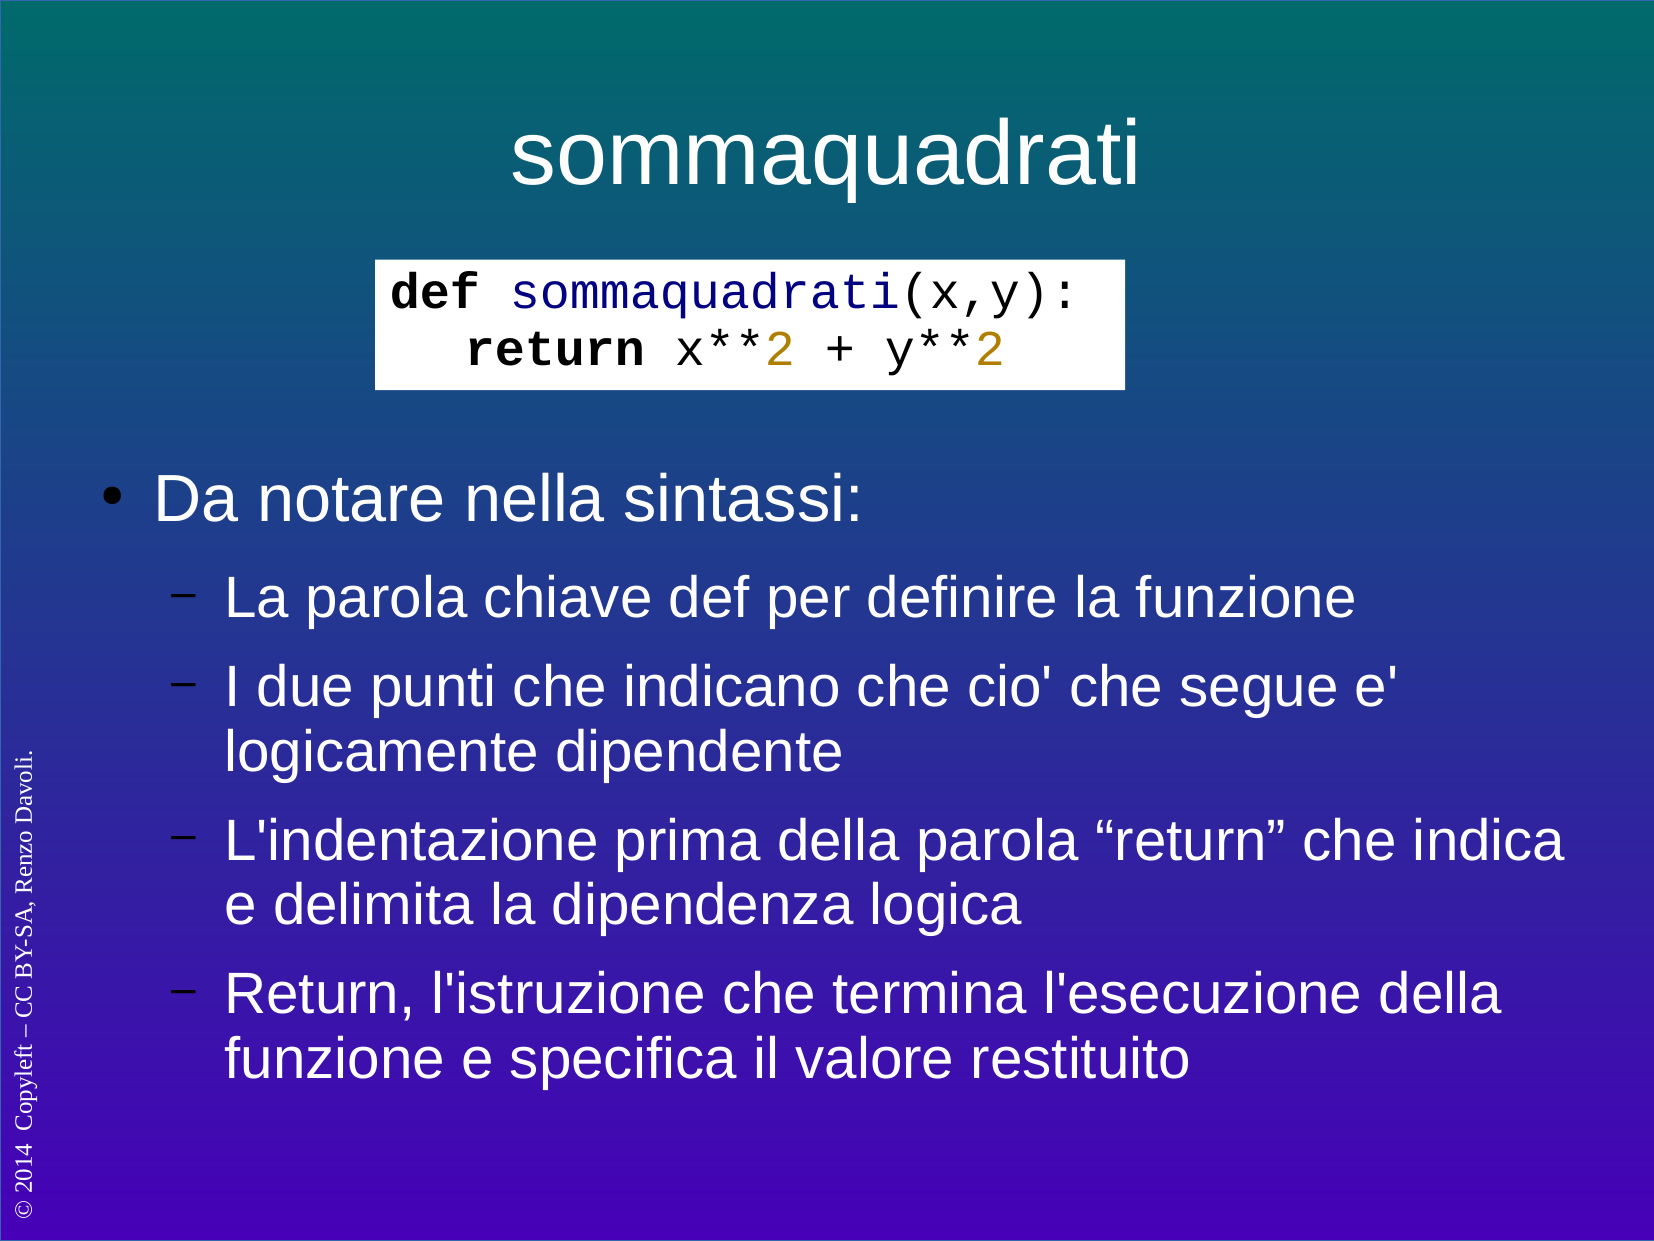

# sommaquadrati
def sommaquadrati(x,y):
	return x**2 + y**2
Da notare nella sintassi:
La parola chiave def per definire la funzione
I due punti che indicano che cio' che segue e' logicamente dipendente
L'indentazione prima della parola “return” che indica e delimita la dipendenza logica
Return, l'istruzione che termina l'esecuzione della funzione e specifica il valore restituito